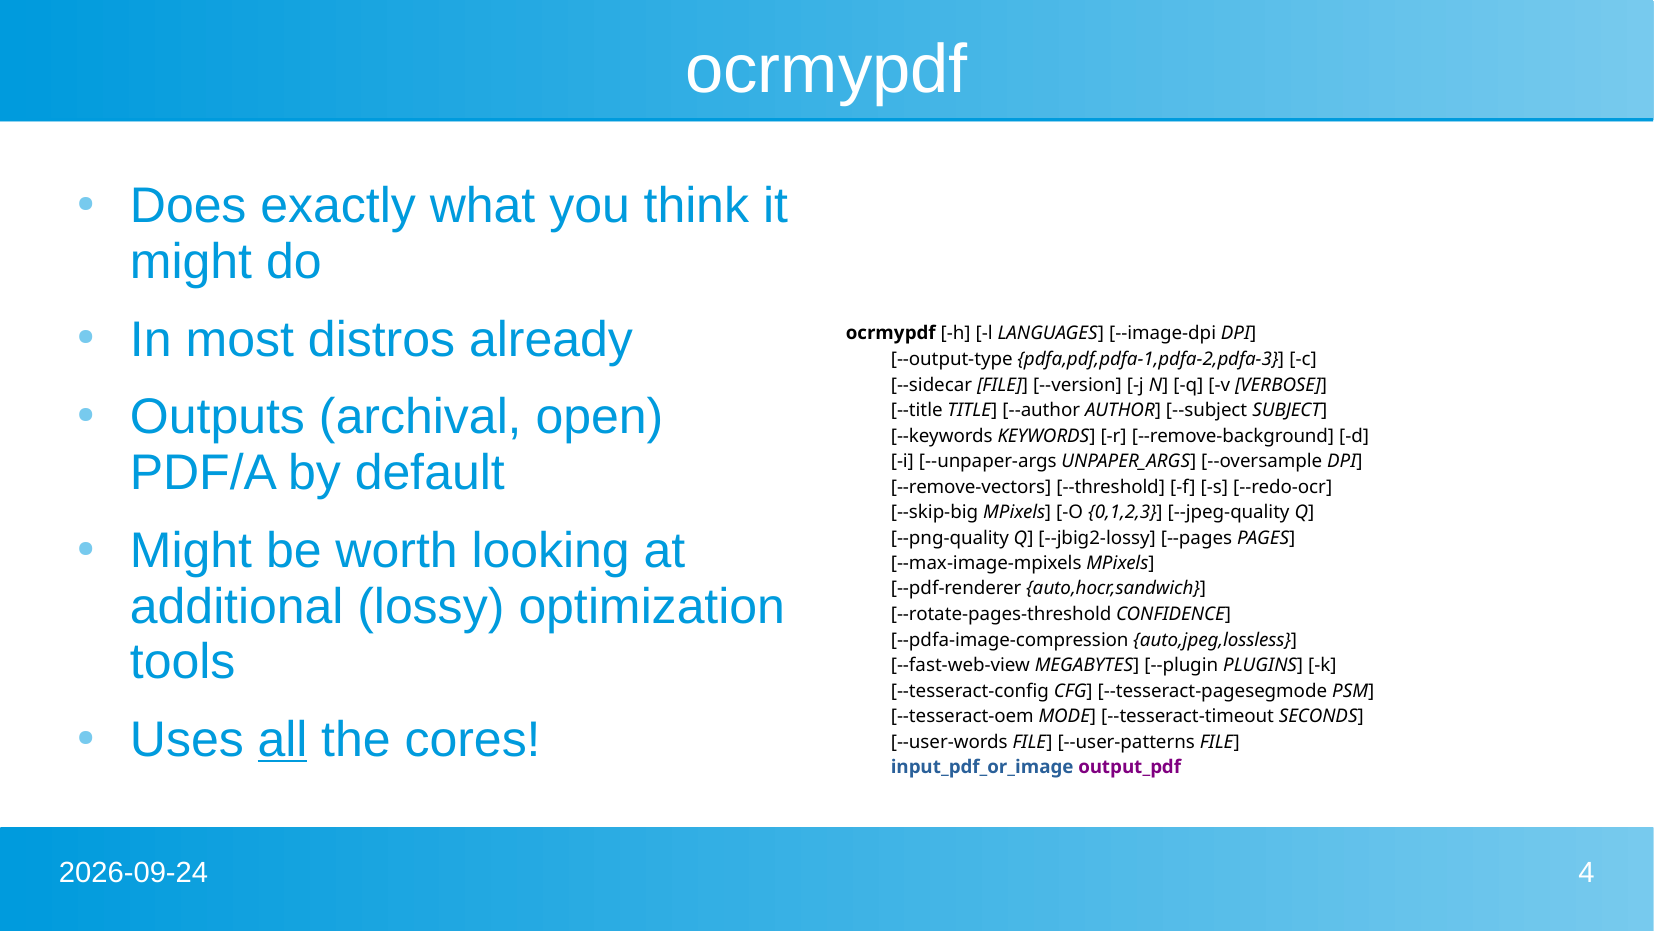

# ocrmypdf
Does exactly what you think it might do
In most distros already
Outputs (archival, open) PDF/A by default
Might be worth looking at additional (lossy) optimization tools
Uses all the cores!
ocrmypdf [-h] [-l LANGUAGES] [--image-dpi DPI]
 [--output-type {pdfa,pdf,pdfa-1,pdfa-2,pdfa-3}] [-c]
 [--sidecar [FILE]] [--version] [-j N] [-q] [-v [VERBOSE]]
 [--title TITLE] [--author AUTHOR] [--subject SUBJECT]
 [--keywords KEYWORDS] [-r] [--remove-background] [-d]
 [-i] [--unpaper-args UNPAPER_ARGS] [--oversample DPI]
 [--remove-vectors] [--threshold] [-f] [-s] [--redo-ocr]
 [--skip-big MPixels] [-O {0,1,2,3}] [--jpeg-quality Q]
 [--png-quality Q] [--jbig2-lossy] [--pages PAGES]
 [--max-image-mpixels MPixels]
 [--pdf-renderer {auto,hocr,sandwich}]
 [--rotate-pages-threshold CONFIDENCE]
 [--pdfa-image-compression {auto,jpeg,lossless}]
 [--fast-web-view MEGABYTES] [--plugin PLUGINS] [-k]
 [--tesseract-config CFG] [--tesseract-pagesegmode PSM]
 [--tesseract-oem MODE] [--tesseract-timeout SECONDS]
 [--user-words FILE] [--user-patterns FILE]
 input_pdf_or_image output_pdf
4